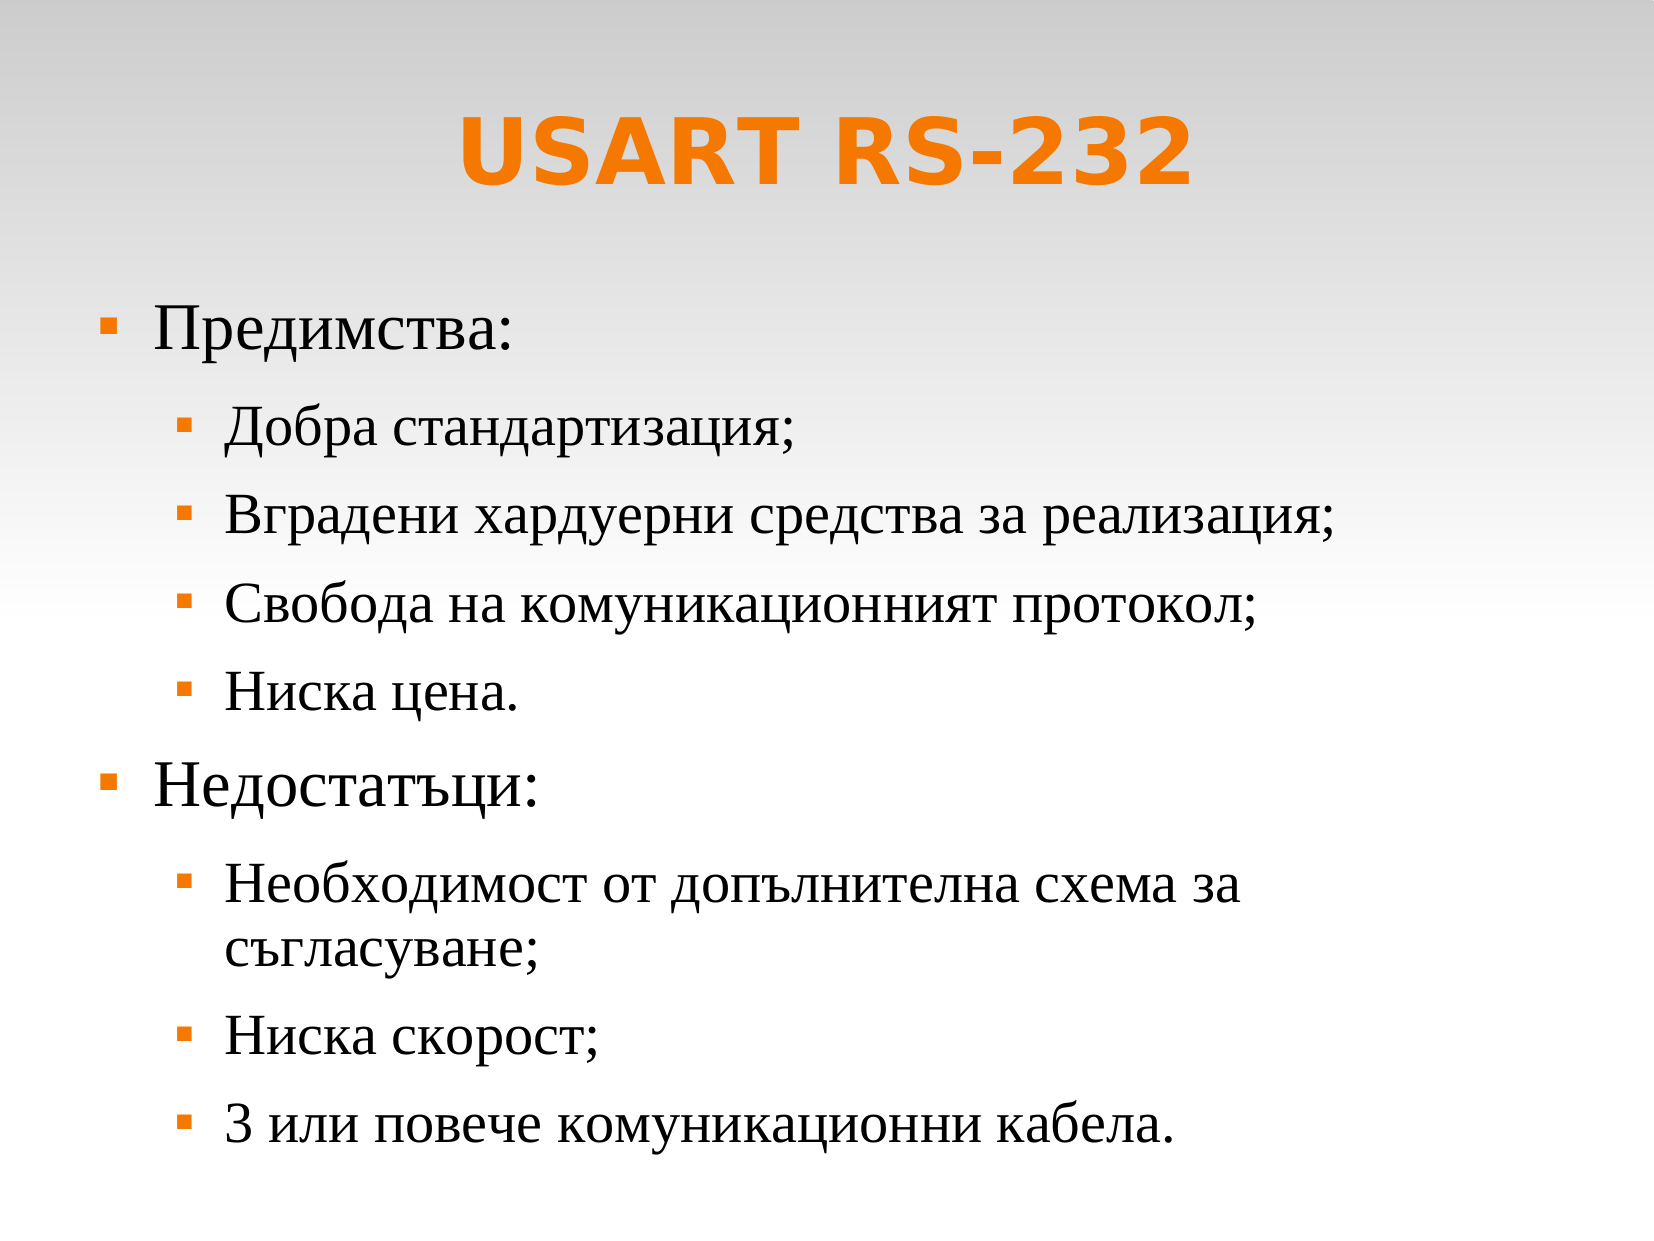

# USART RS-232
Предимства:
Добра стандартизация;
Вградени хардуерни средства за реализация;
Свобода на комуникационният протокол;
Ниска цена.
Недостатъци:
Необходимост от допълнителна схема за съгласуване;
Ниска скорост;
3 или повече комуникационни кабела.